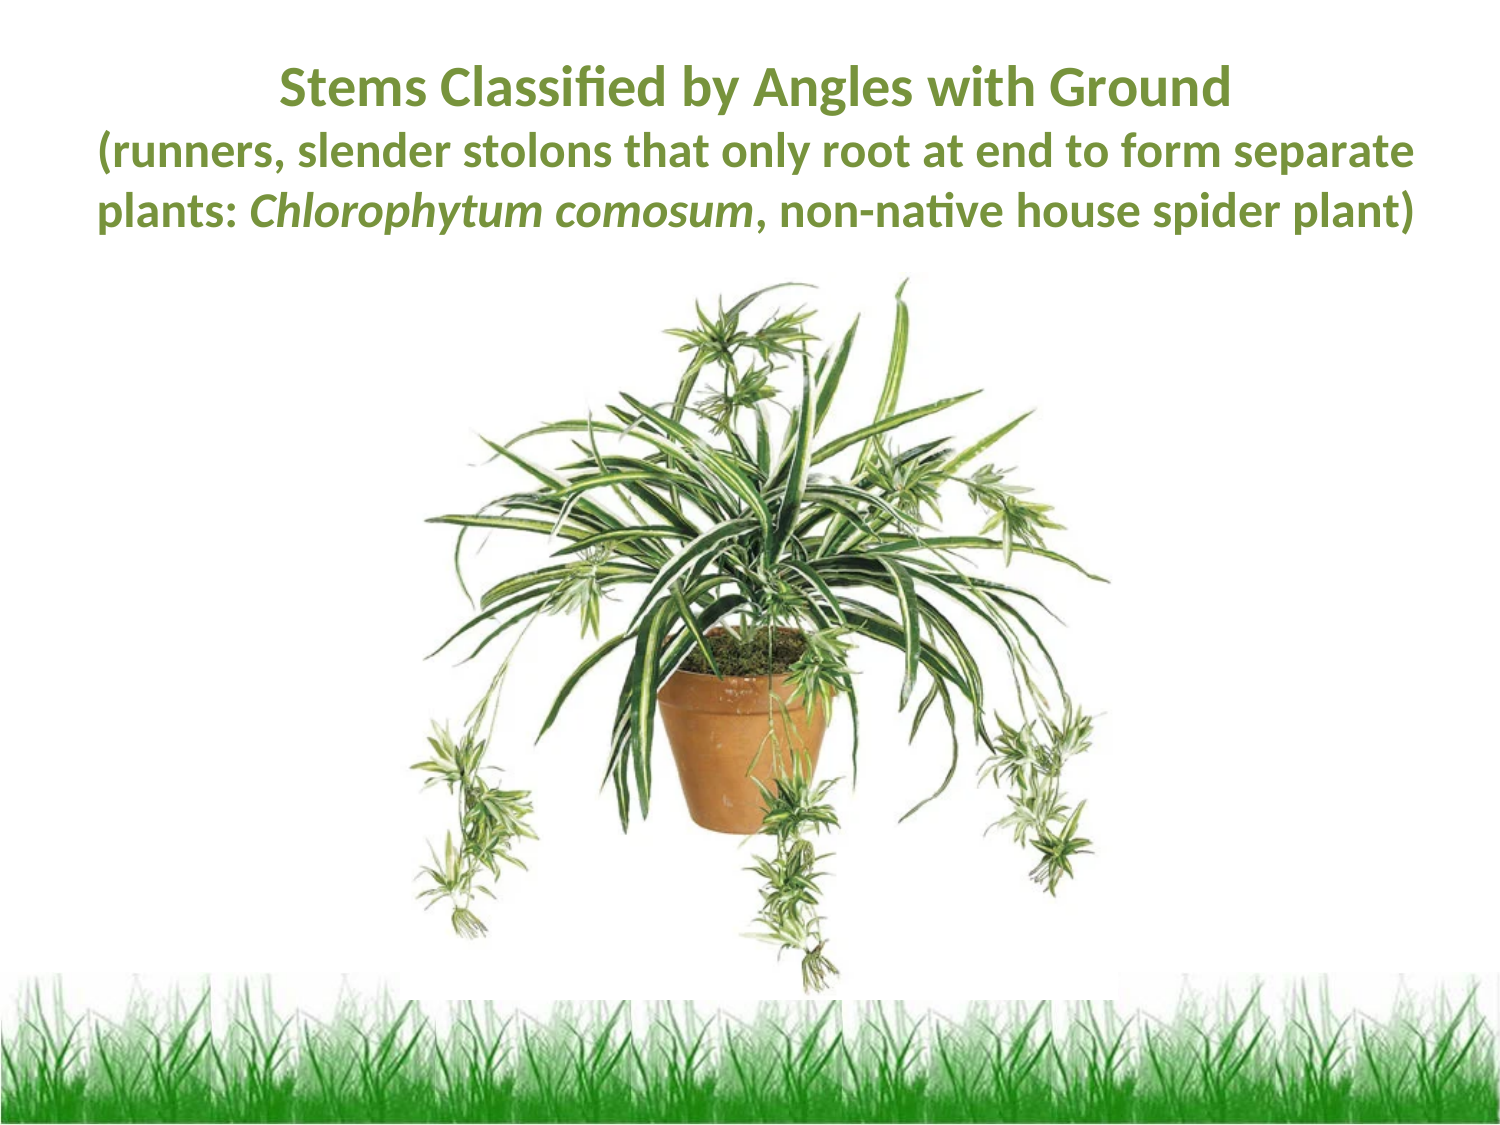

# Stems Classified by Angles with Ground (runners, slender stolons that only root at end to form separate plants: Chlorophytum comosum, non-native house spider plant)